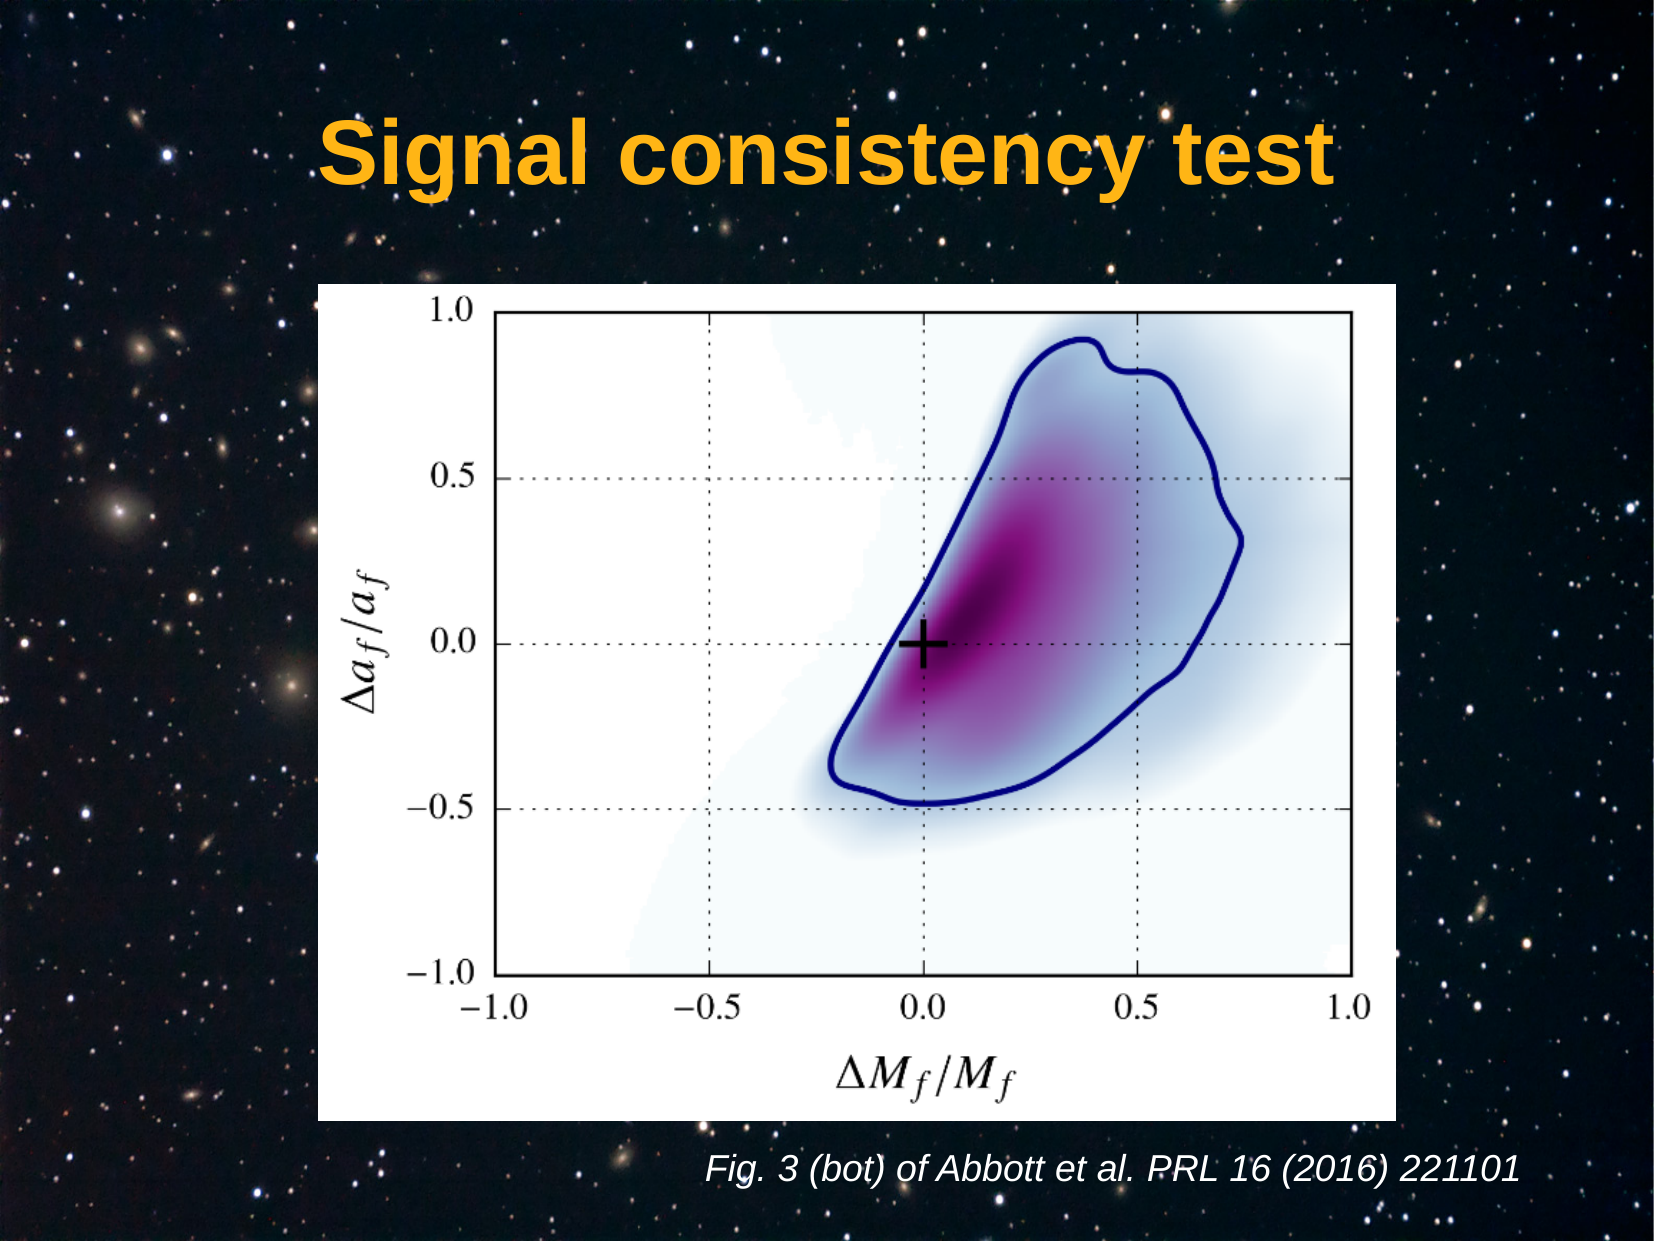

# Signal consistency test
Fig. 3 (bot) of Abbott et al. PRL 16 (2016) 221101